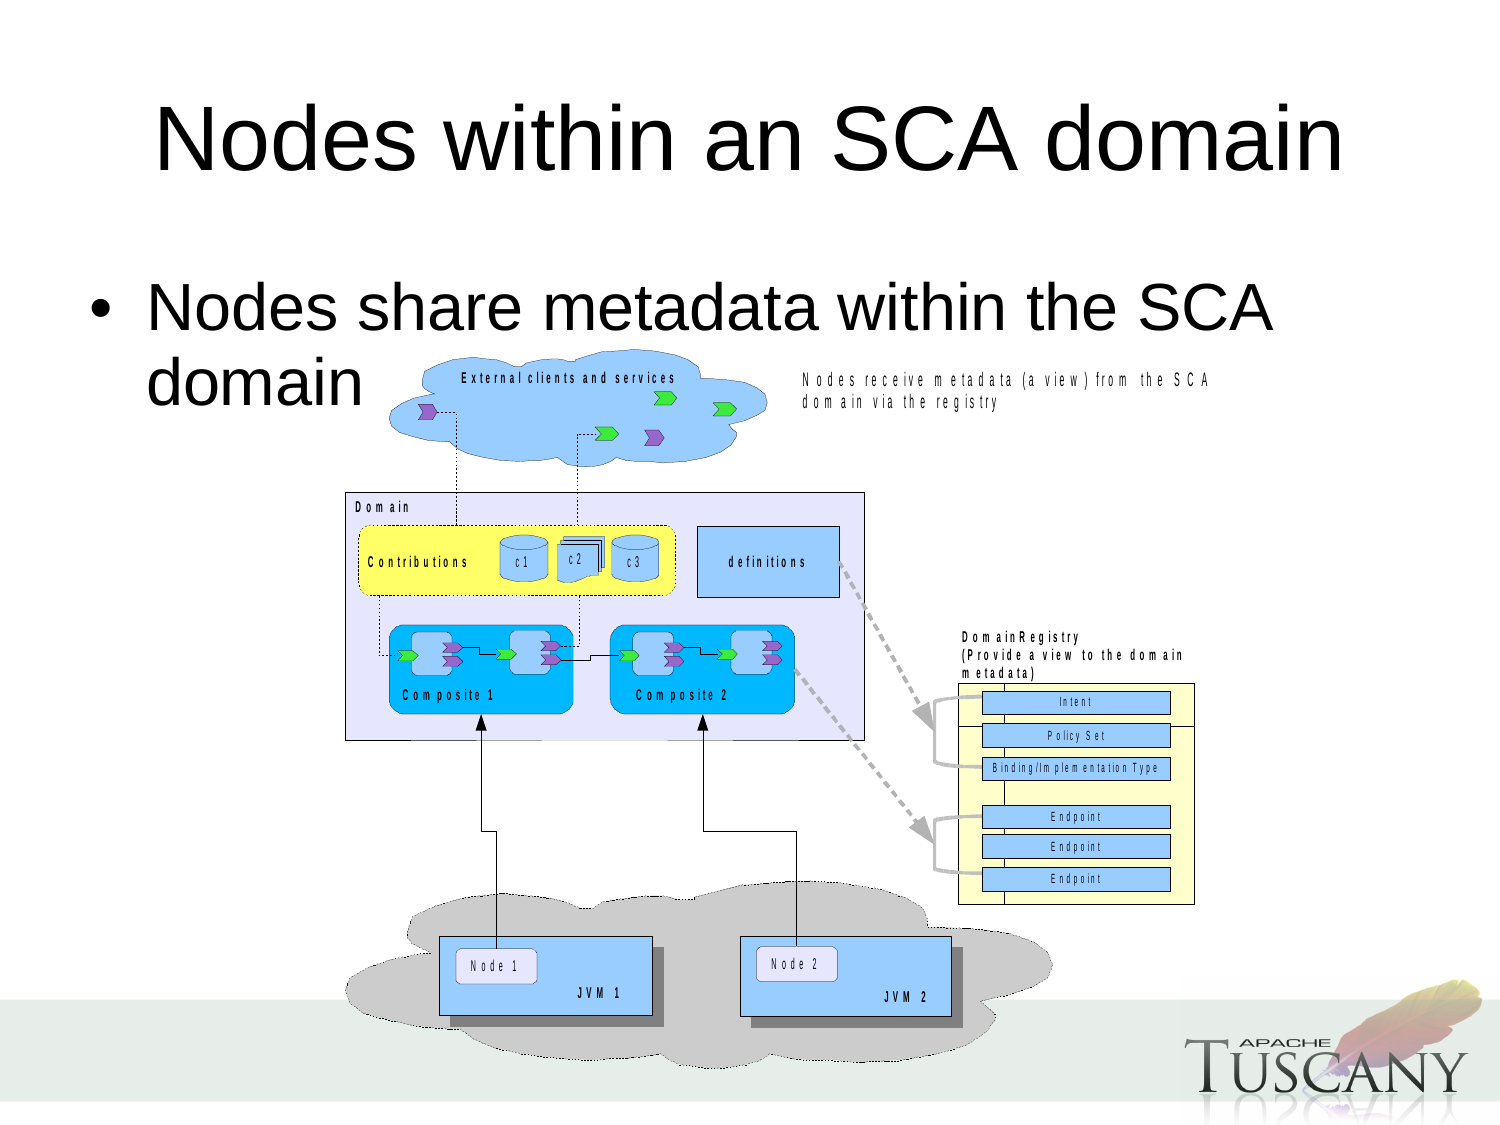

# Nodes within an SCA domain
Nodes share metadata within the SCA domain